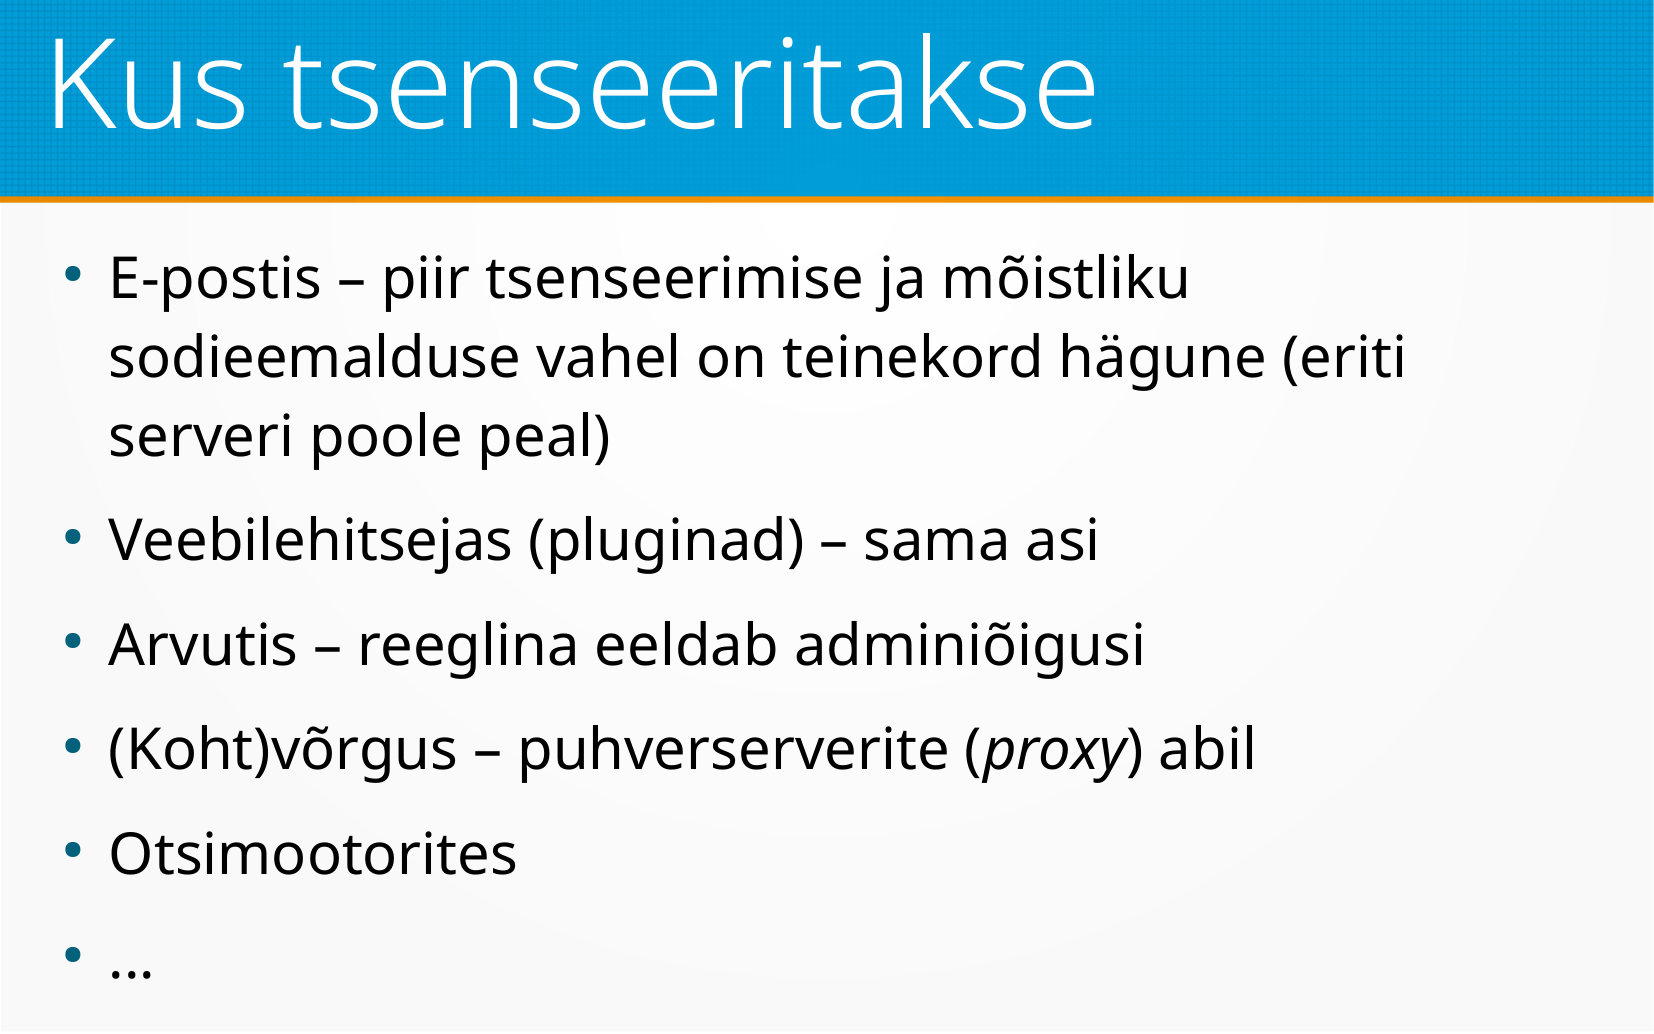

# Kus tsenseeritakse
E-postis – piir tsenseerimise ja mõistliku sodieemalduse vahel on teinekord hägune (eriti serveri poole peal)
Veebilehitsejas (pluginad) – sama asi
Arvutis – reeglina eeldab adminiõigusi
(Koht)võrgus – puhverserverite (proxy) abil
Otsimootorites
...